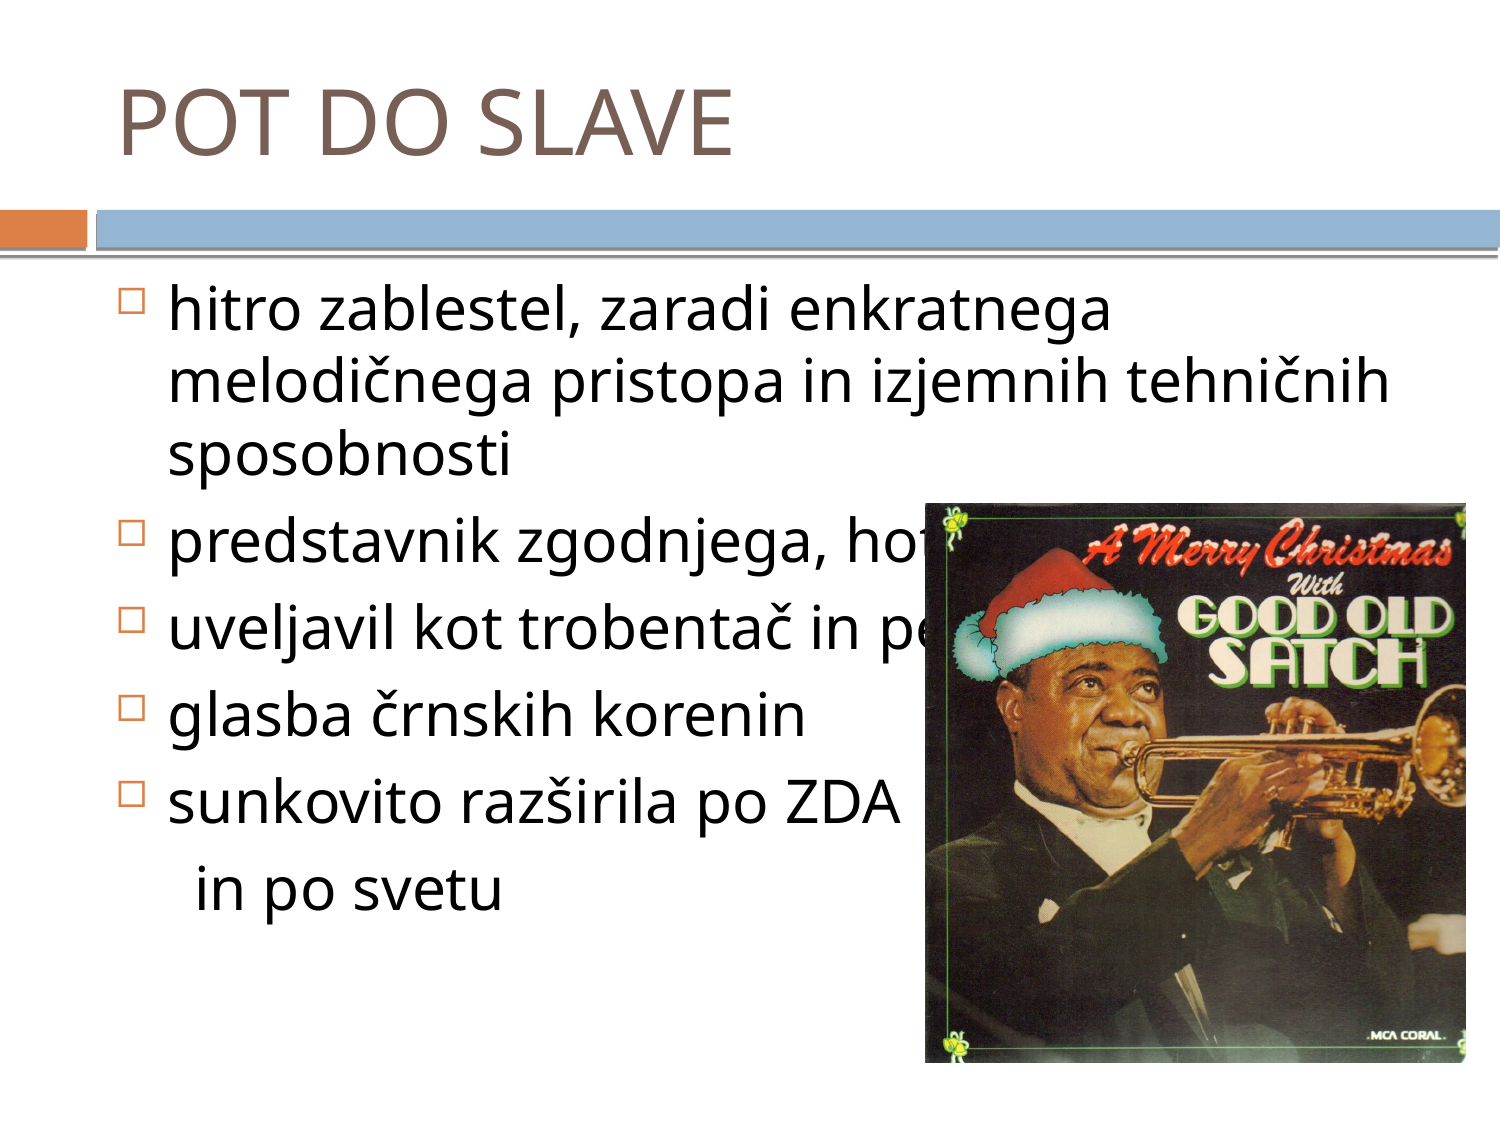

# POT DO SLAVE
hitro zablestel, zaradi enkratnega melodičnega pristopa in izjemnih tehničnih sposobnosti
predstavnik zgodnjega, hot jazza
uveljavil kot trobentač in pevec
glasba črnskih korenin
sunkovito razširila po ZDA
 in po svetu